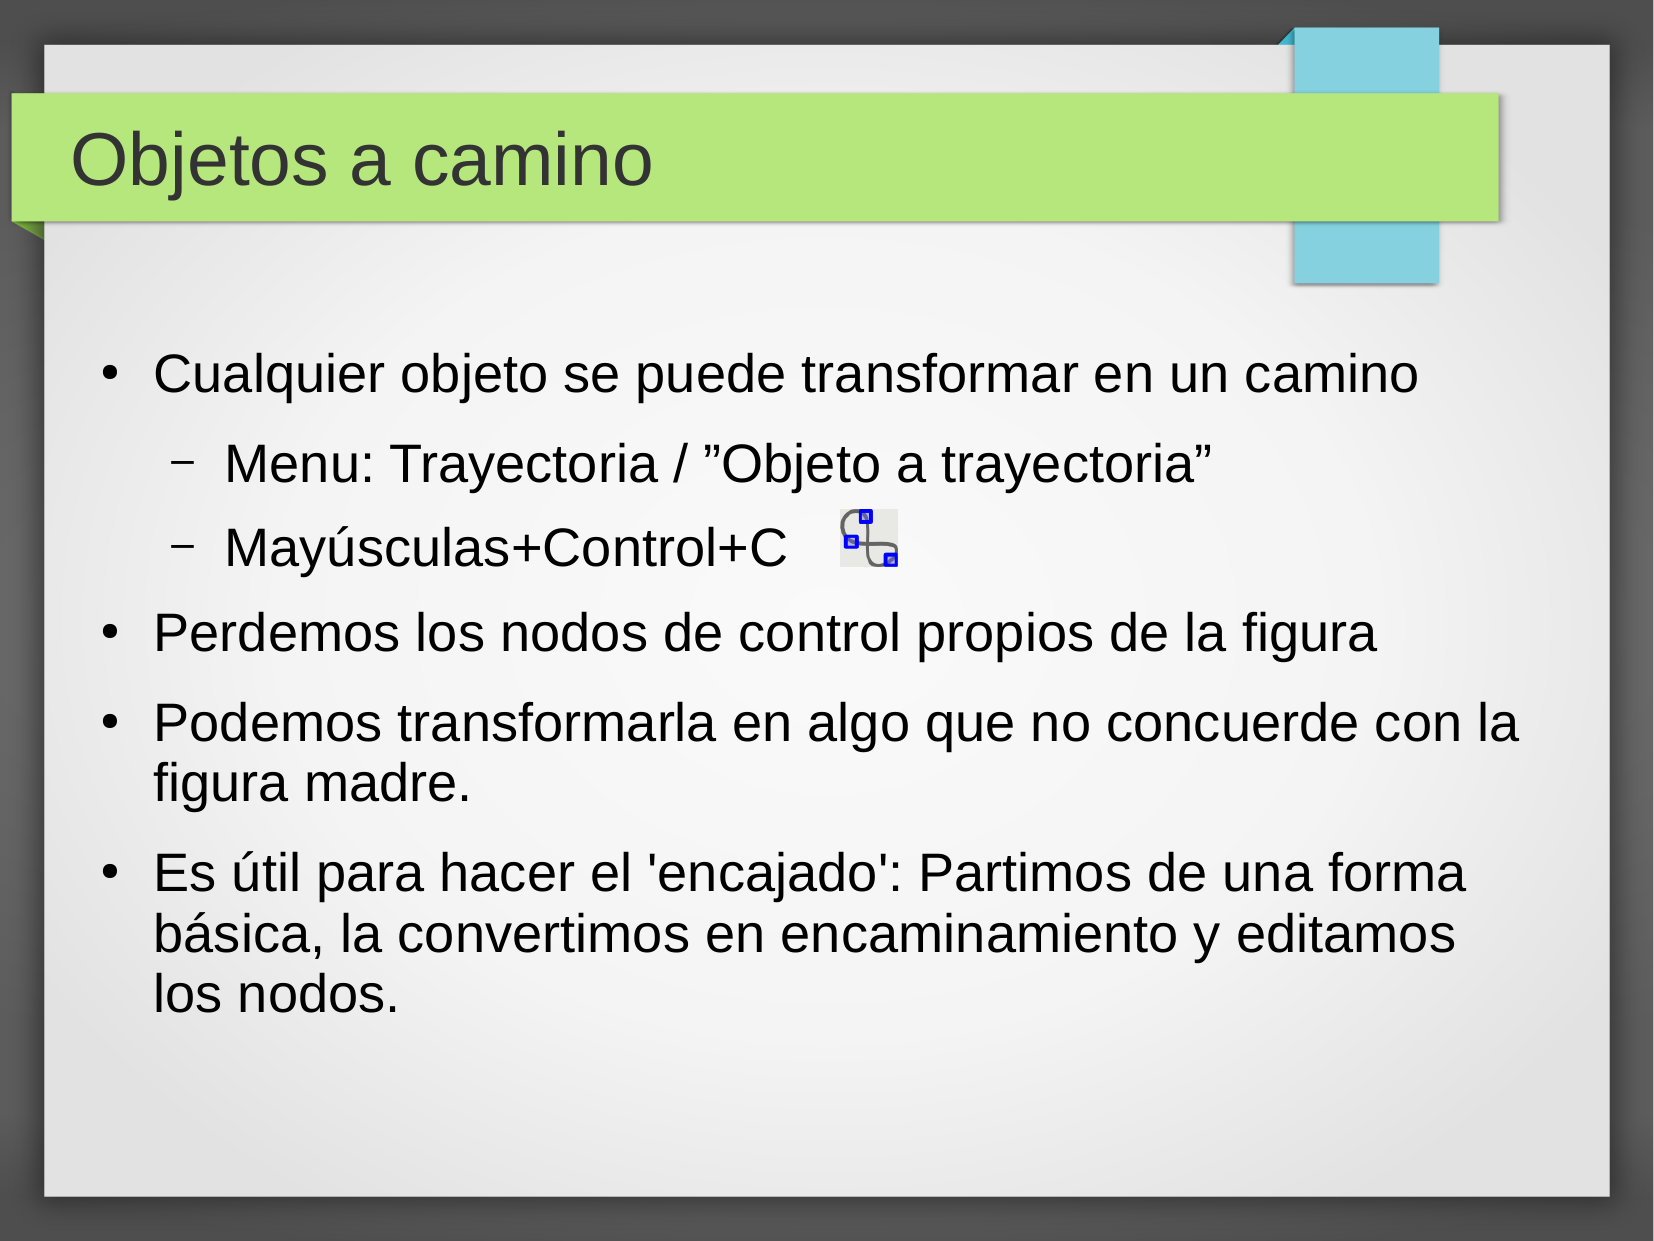

# Objetos a camino
Cualquier objeto se puede transformar en un camino
Menu: Trayectoria / ”Objeto a trayectoria”
Mayúsculas+Control+C
Perdemos los nodos de control propios de la figura
Podemos transformarla en algo que no concuerde con la figura madre.
Es útil para hacer el 'encajado': Partimos de una forma básica, la convertimos en encaminamiento y editamos los nodos.